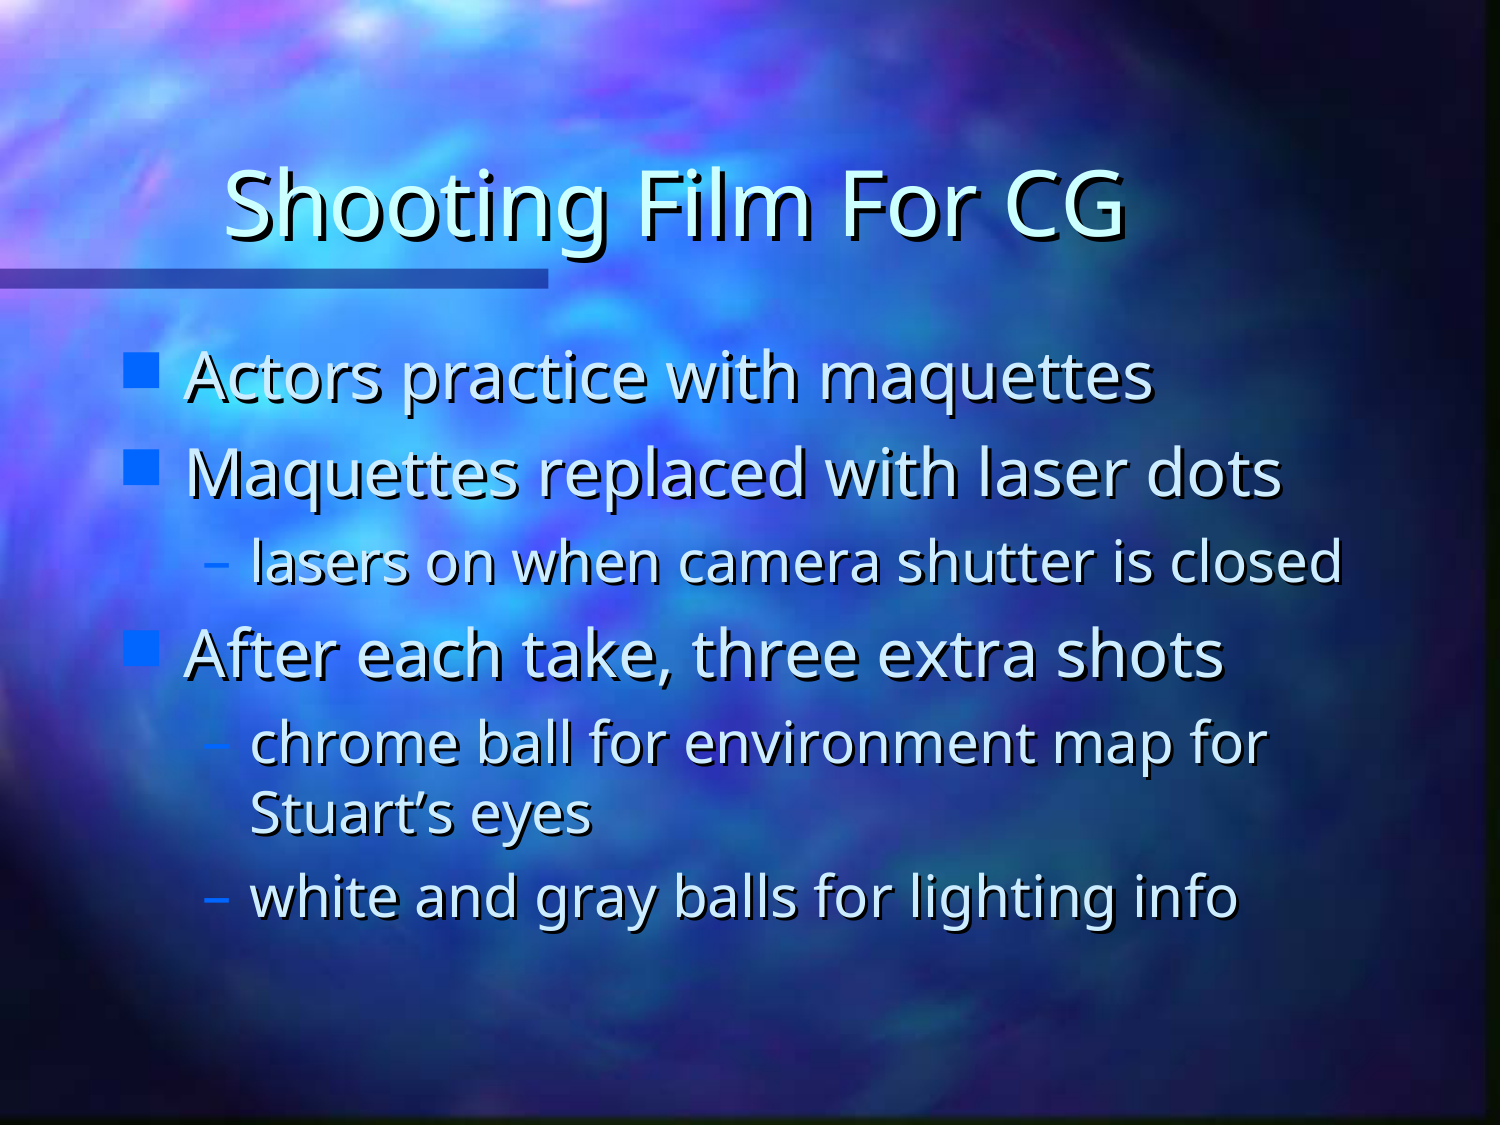

# Shooting Film For CG
Actors practice with maquettes
Maquettes replaced with laser dots
lasers on when camera shutter is closed
After each take, three extra shots
chrome ball for environment map for Stuart’s eyes
white and gray balls for lighting info